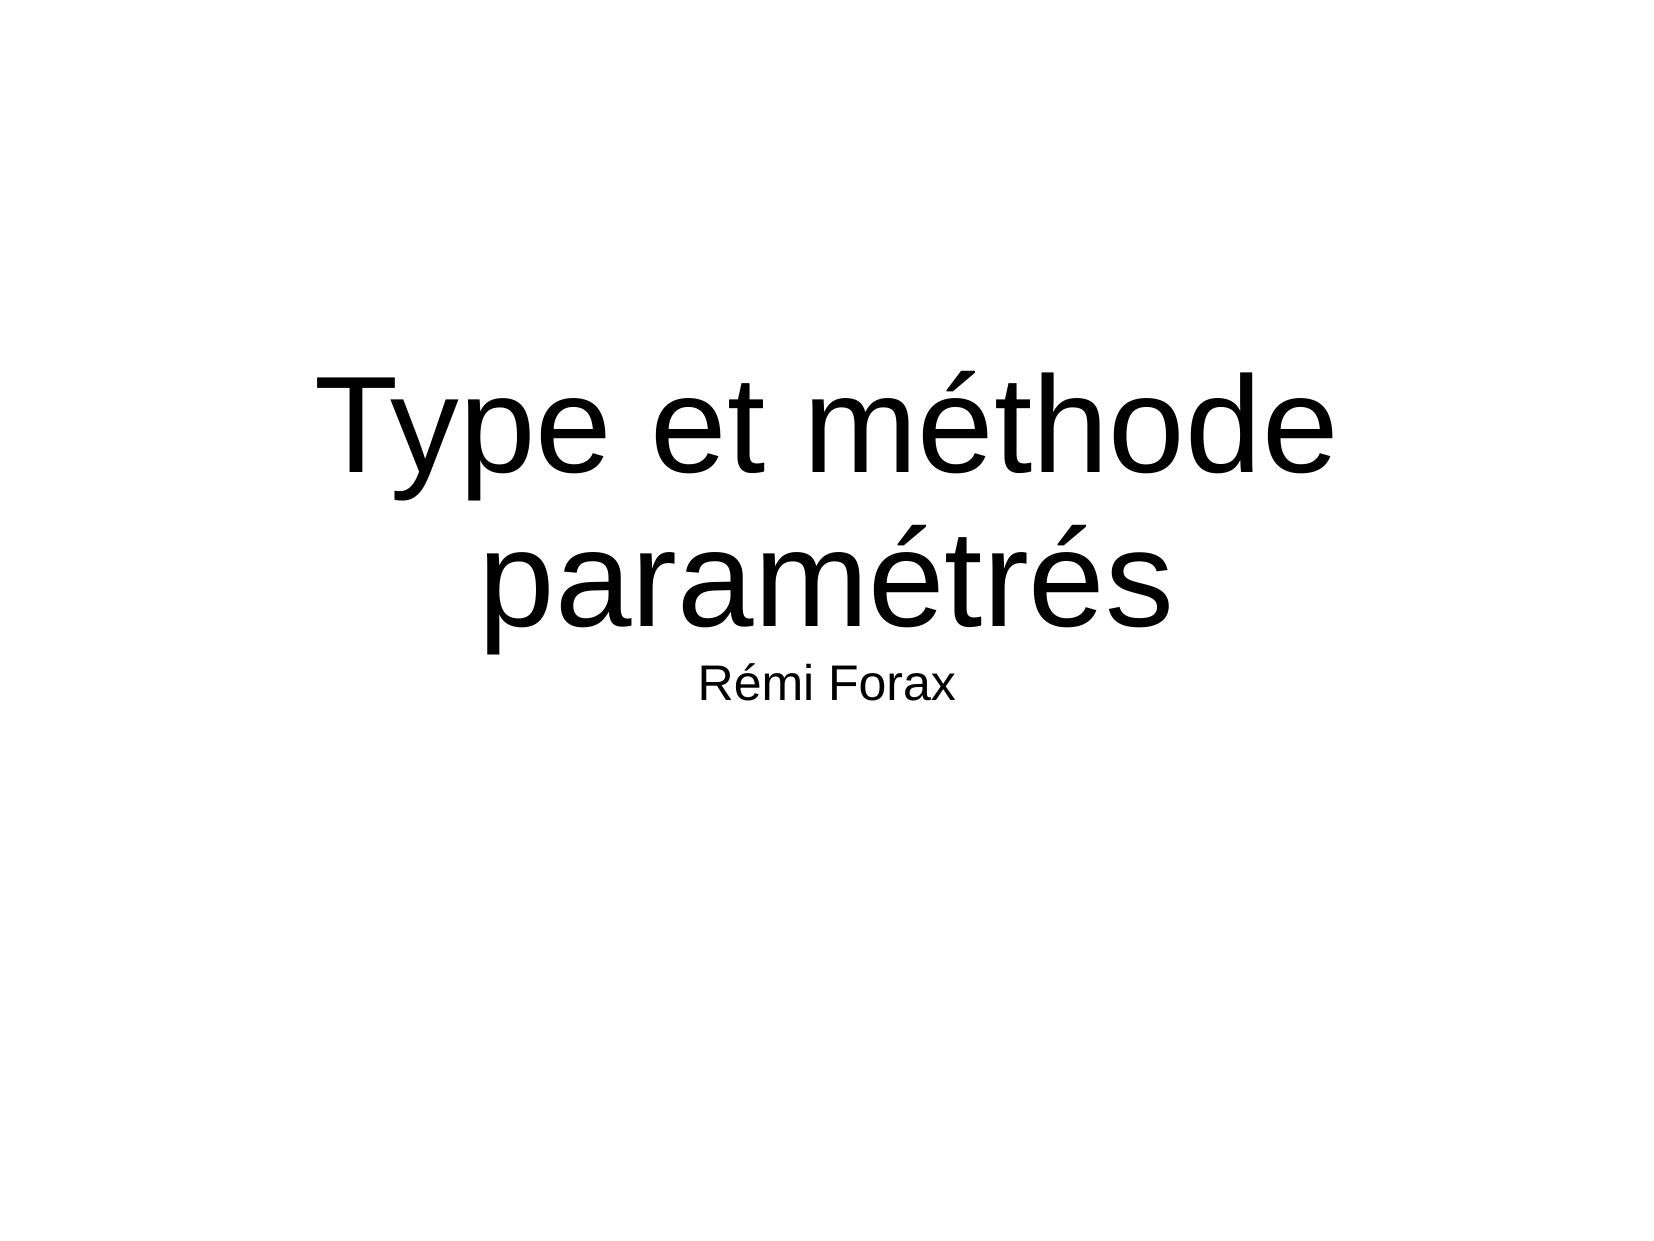

# Type et méthode paramétrés
Rémi Forax